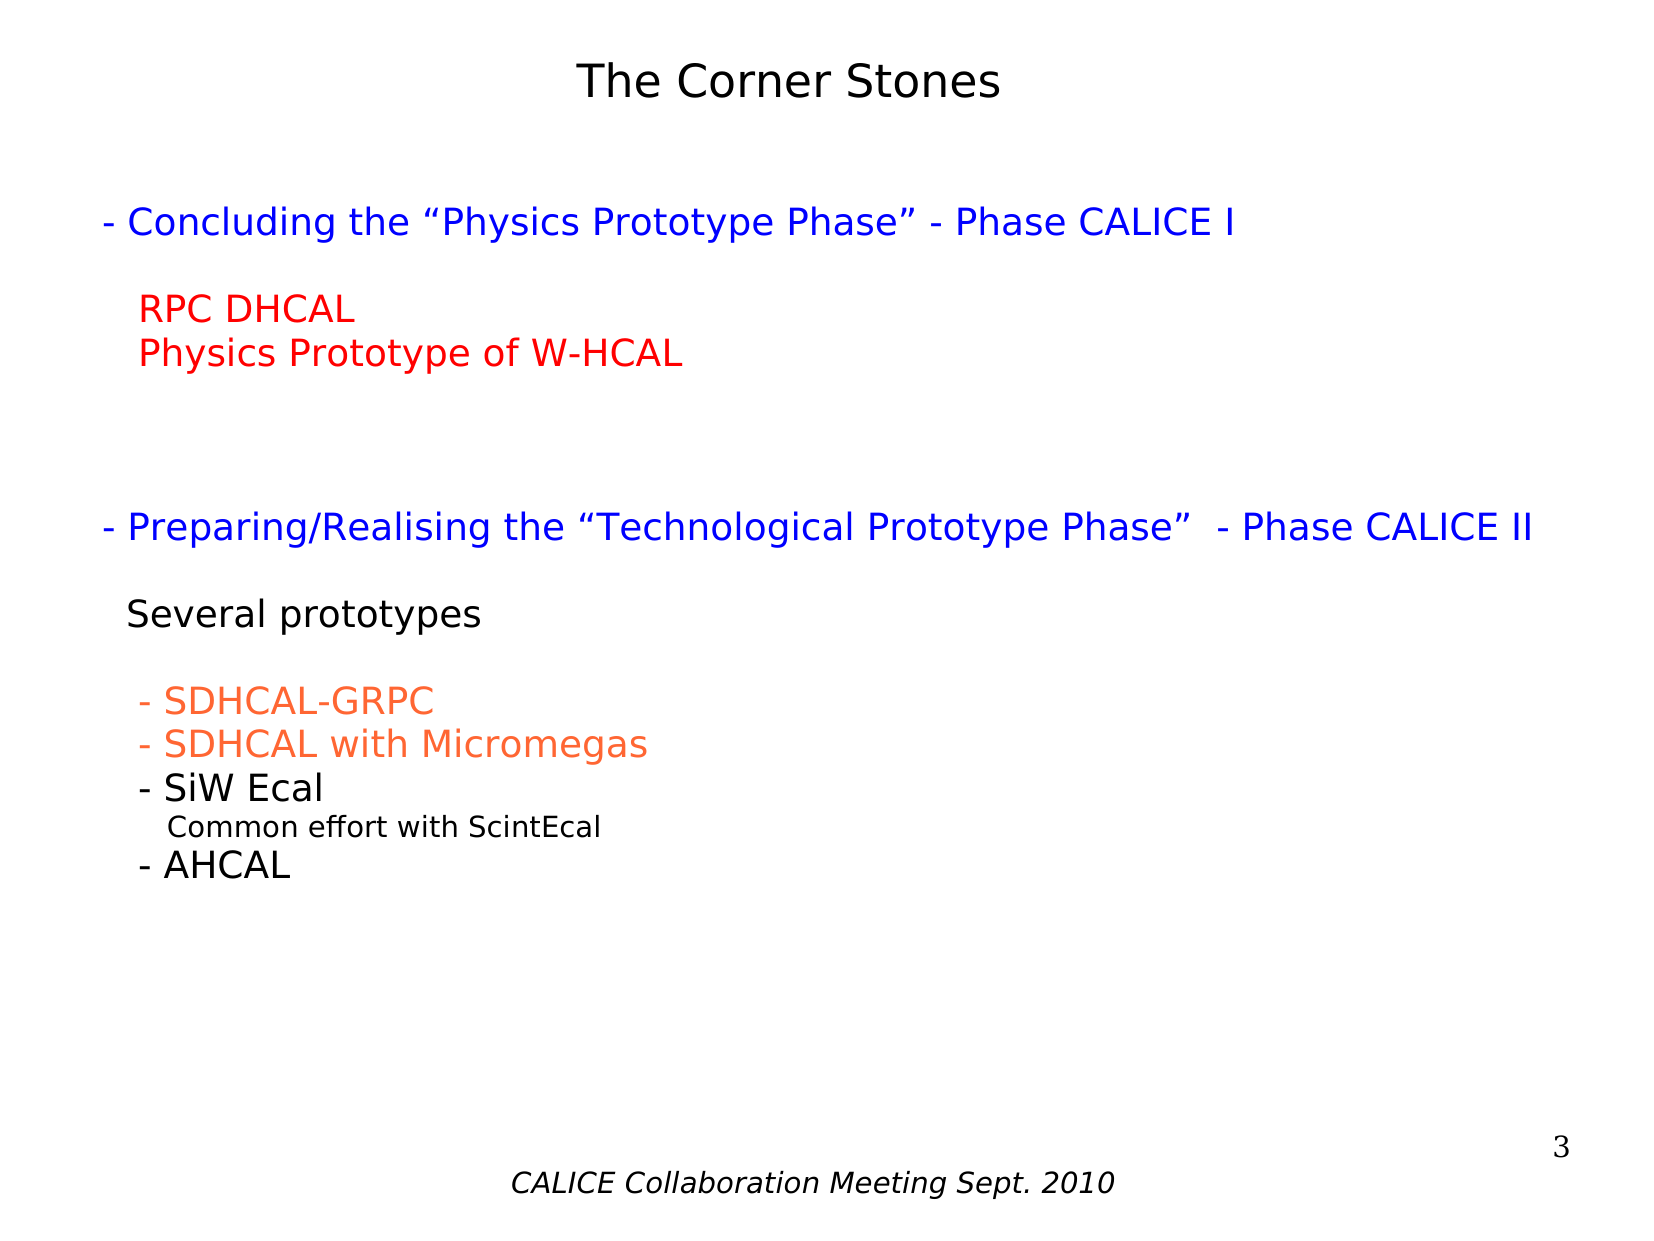

The Corner Stones
- Concluding the “Physics Prototype Phase” - Phase CALICE I
 RPC DHCAL
 Physics Prototype of W-HCAL
- Preparing/Realising the “Technological Prototype Phase” - Phase CALICE II
 Several prototypes
 - SDHCAL-GRPC
 - SDHCAL with Micromegas
 - SiW Ecal
 Common effort with ScintEcal
 - AHCAL
3